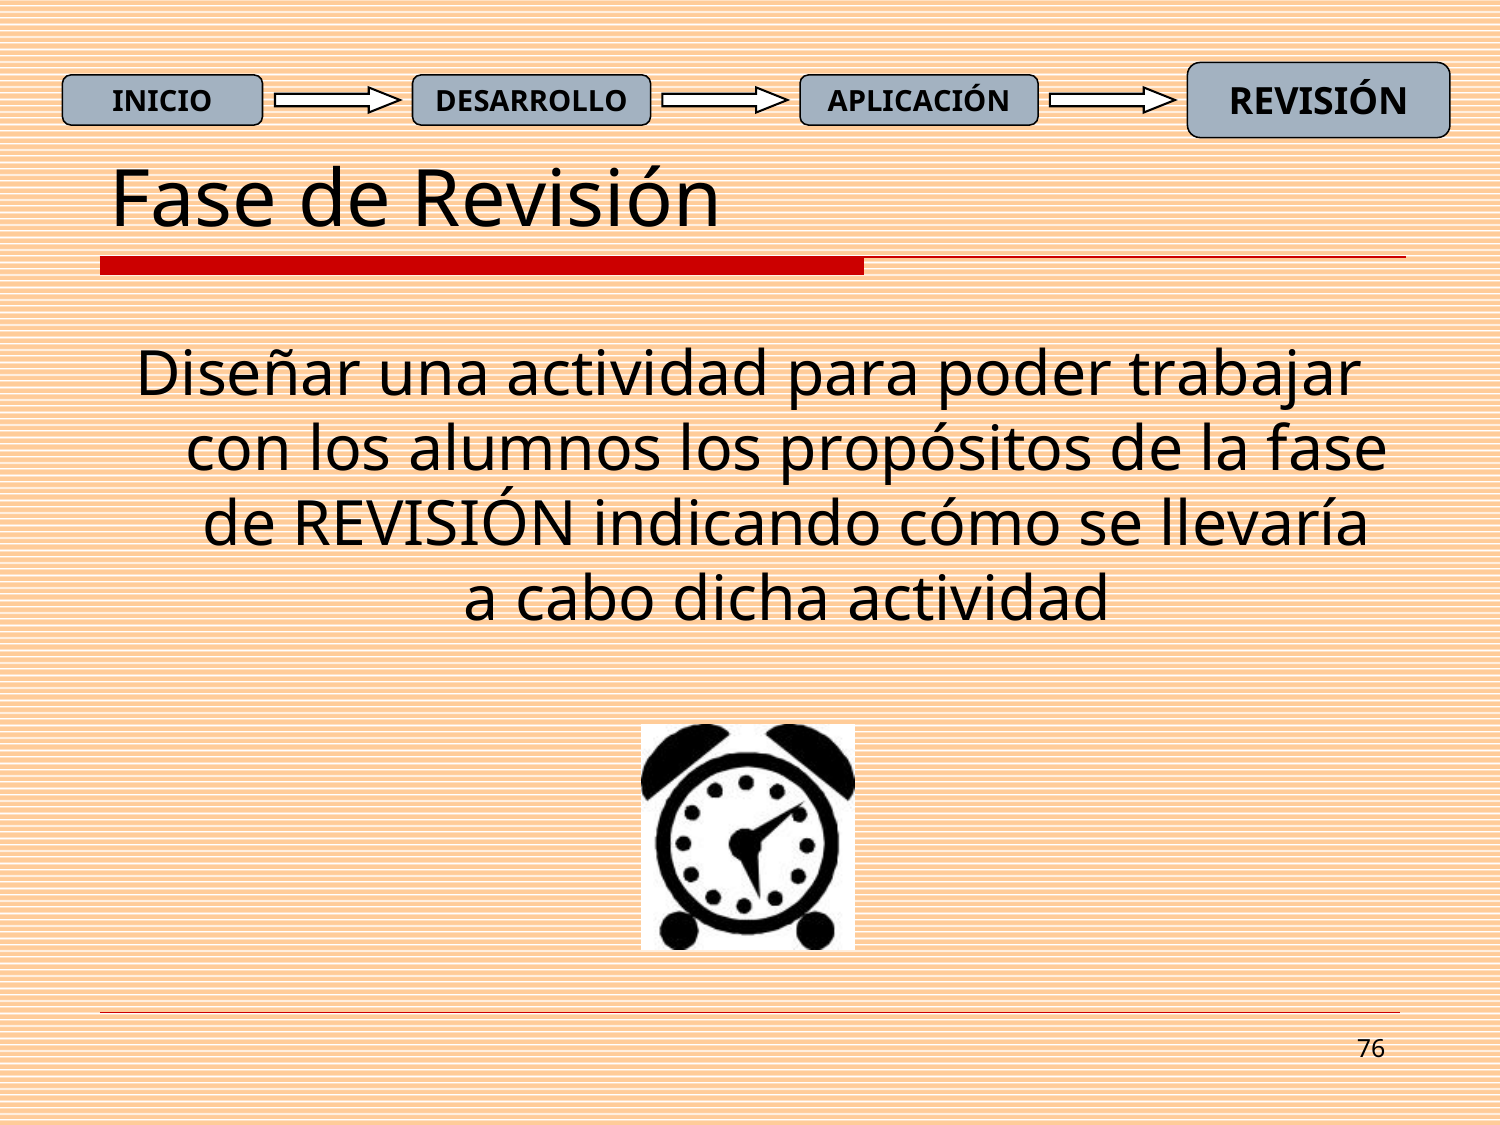

# Fase de Revisión
REVISIÓN
INICIO
DESARROLLO
APLICACIÓN
Diseñar una actividad para poder trabajar con los alumnos los propósitos de la fase de REVISIÓN indicando cómo se llevaría a cabo dicha actividad